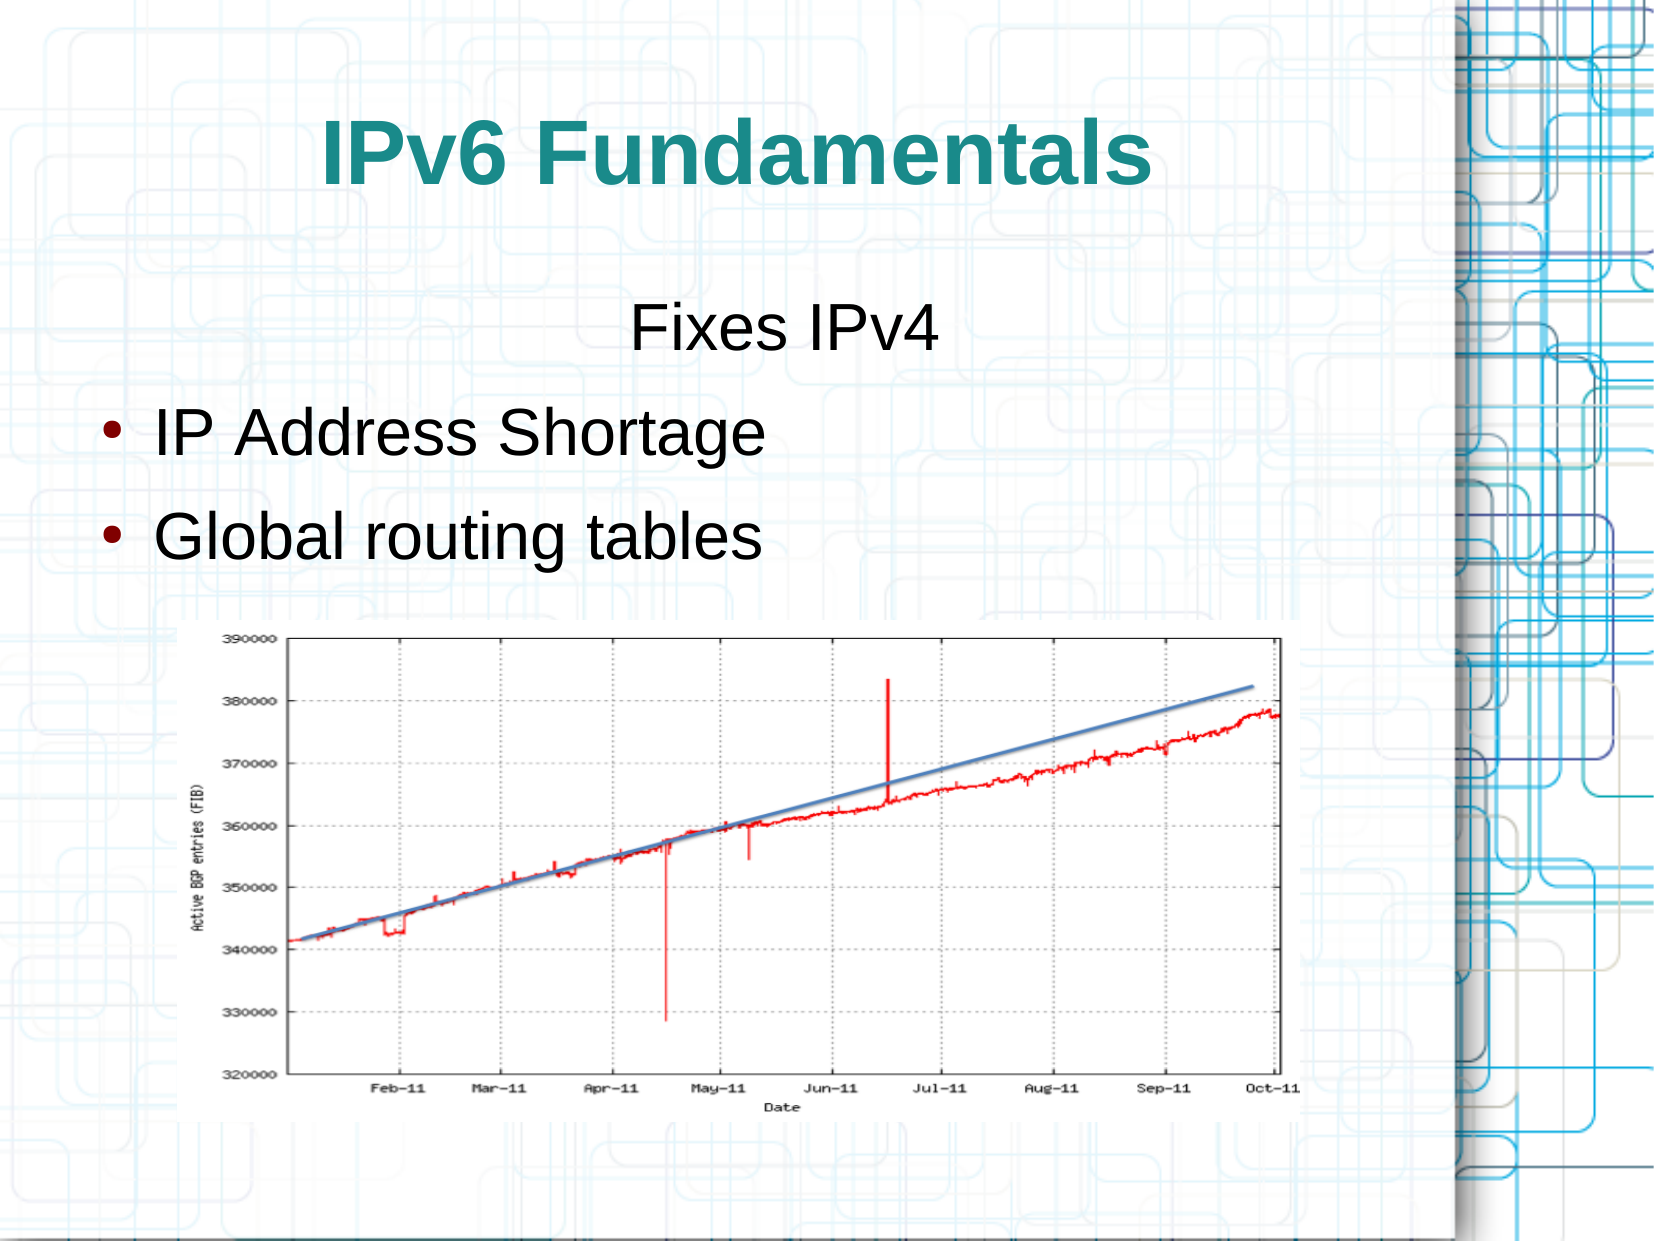

# IPv6 Fundamentals
Fixes IPv4
IP Address Shortage
Global routing tables